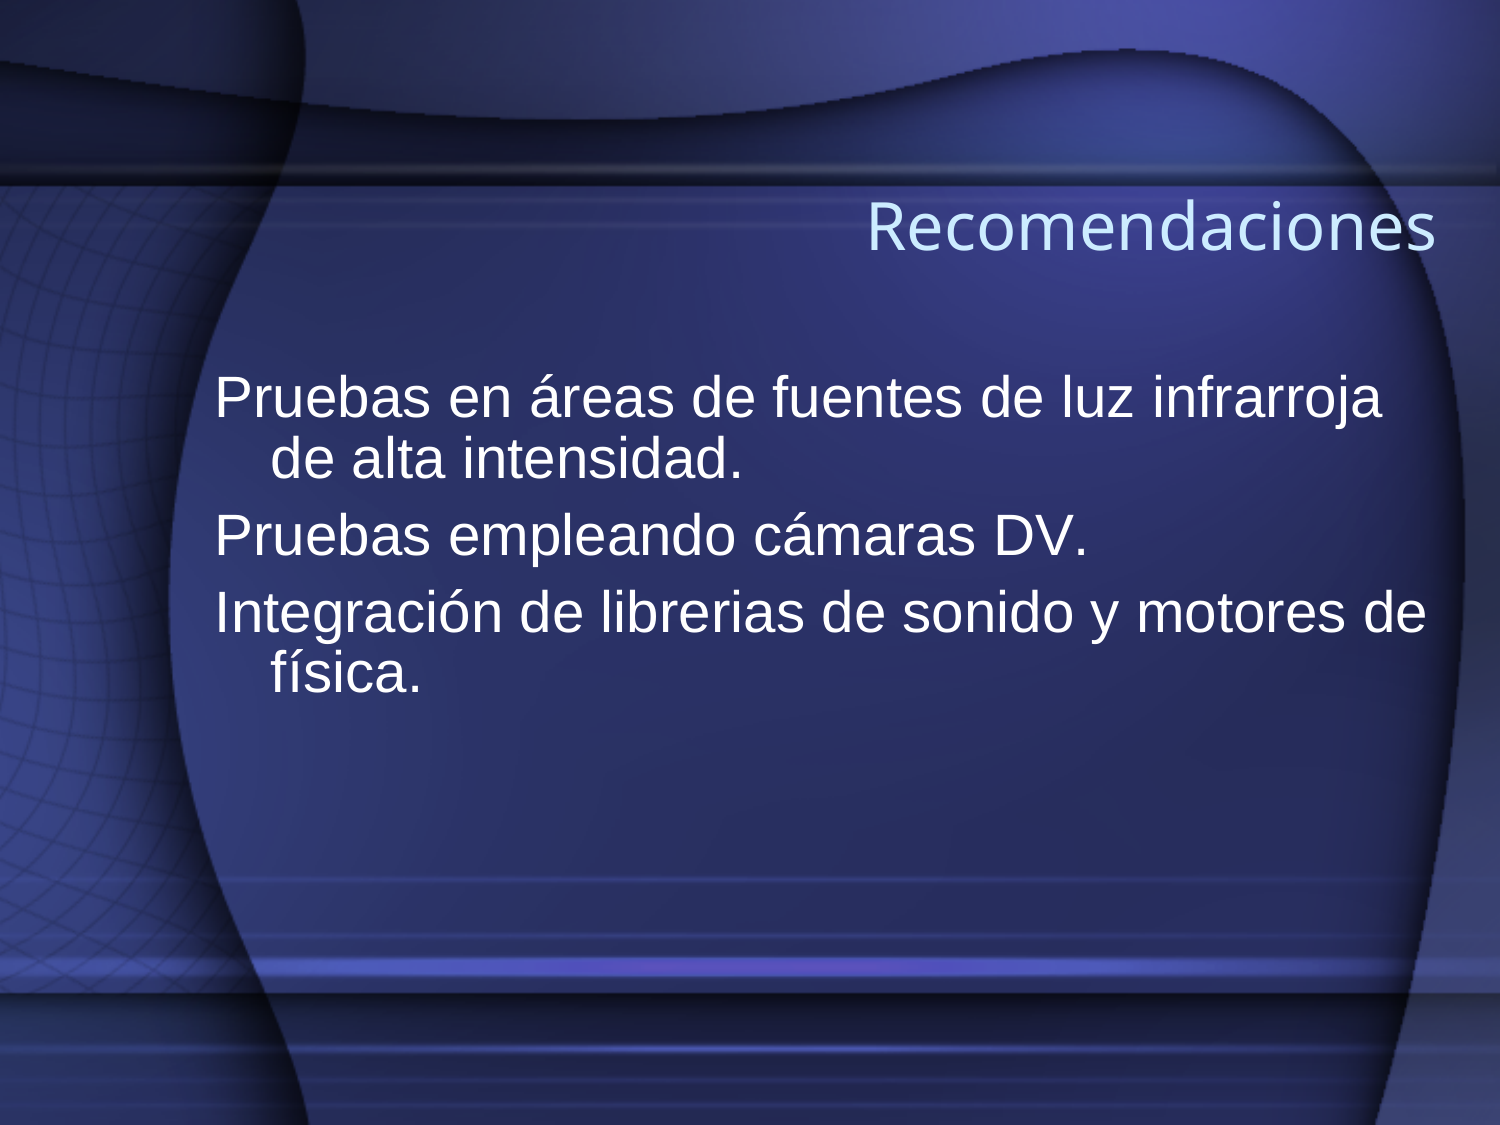

# Recomendaciones
Pruebas en áreas de fuentes de luz infrarroja de alta intensidad.
Pruebas empleando cámaras DV.
Integración de librerias de sonido y motores de física.